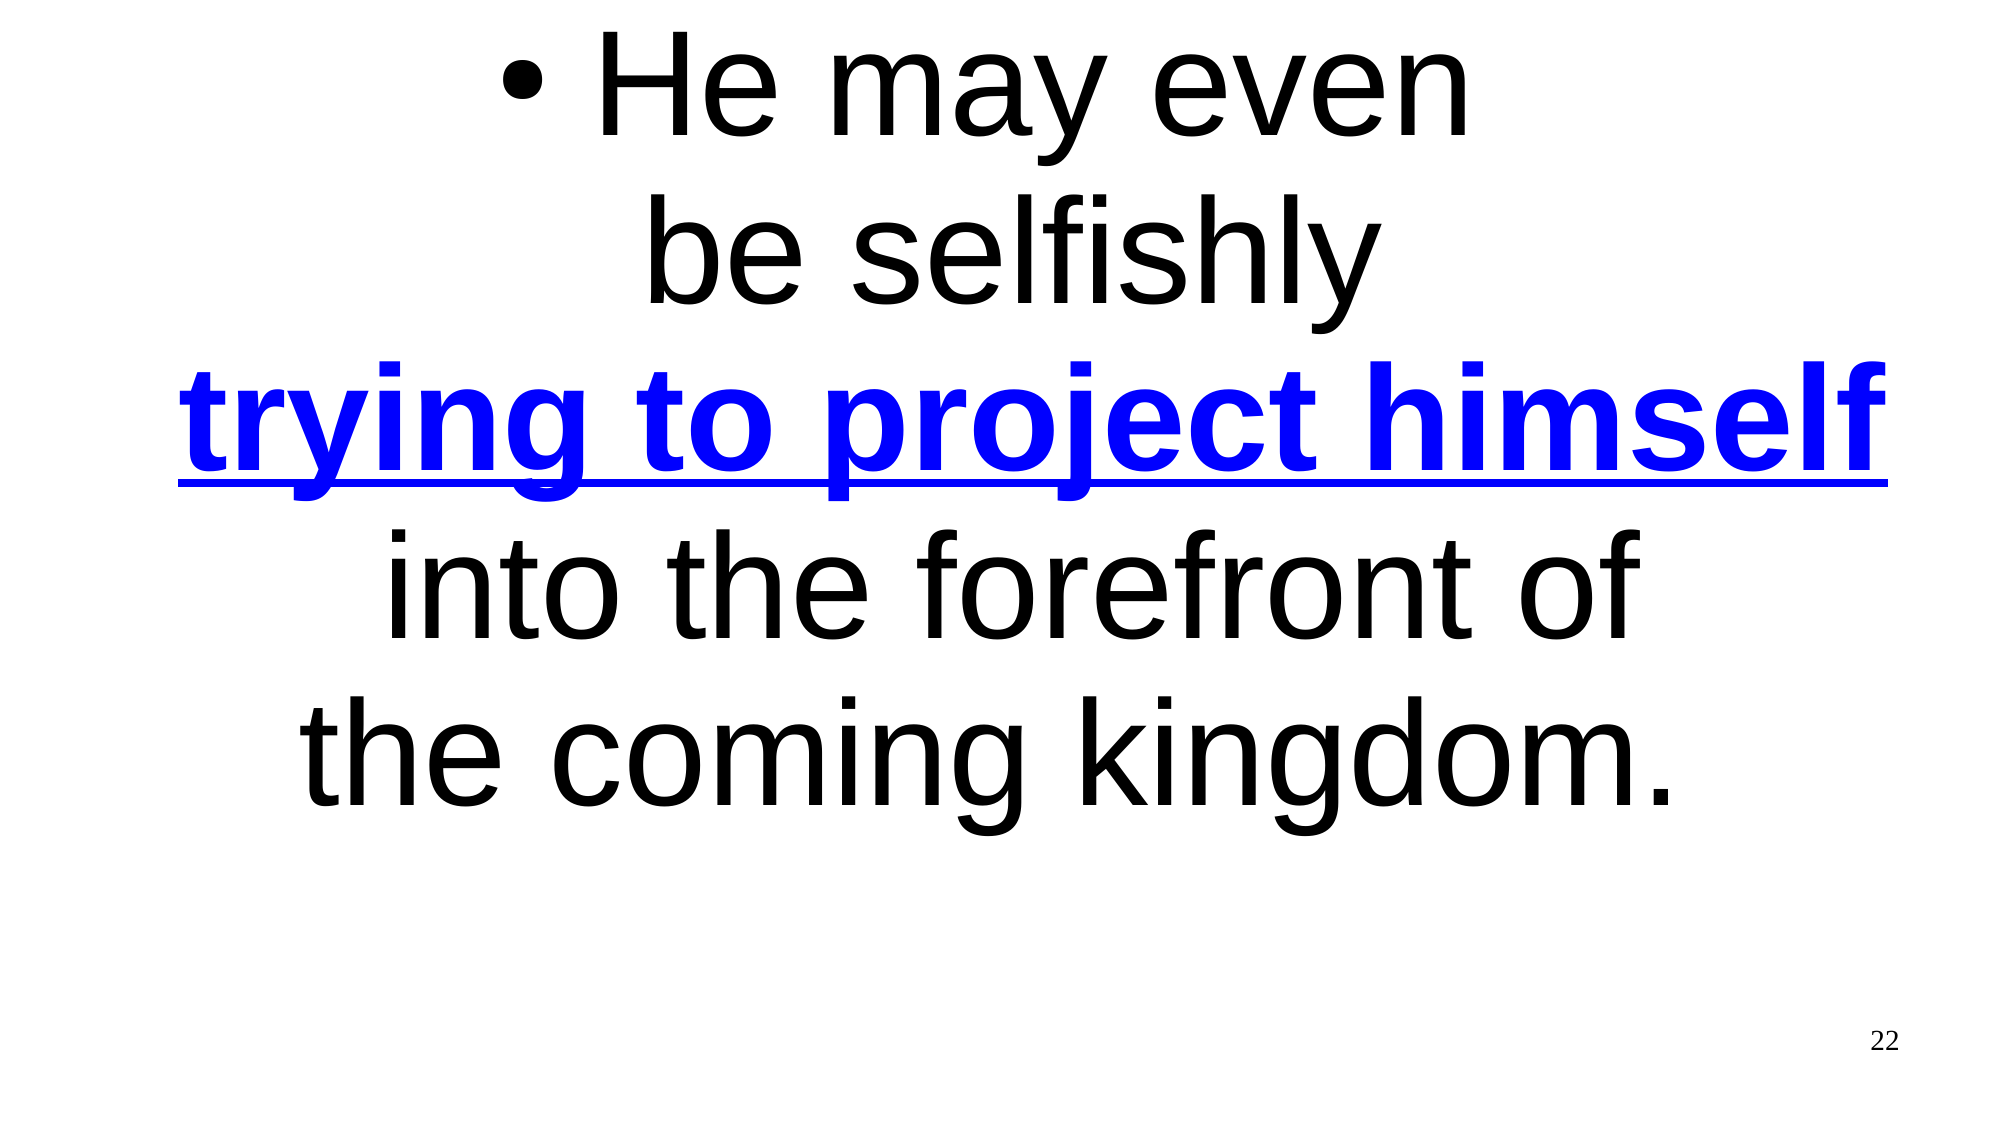

# He may even be selfishly trying to project himself into the forefront of the coming kingdom.
22